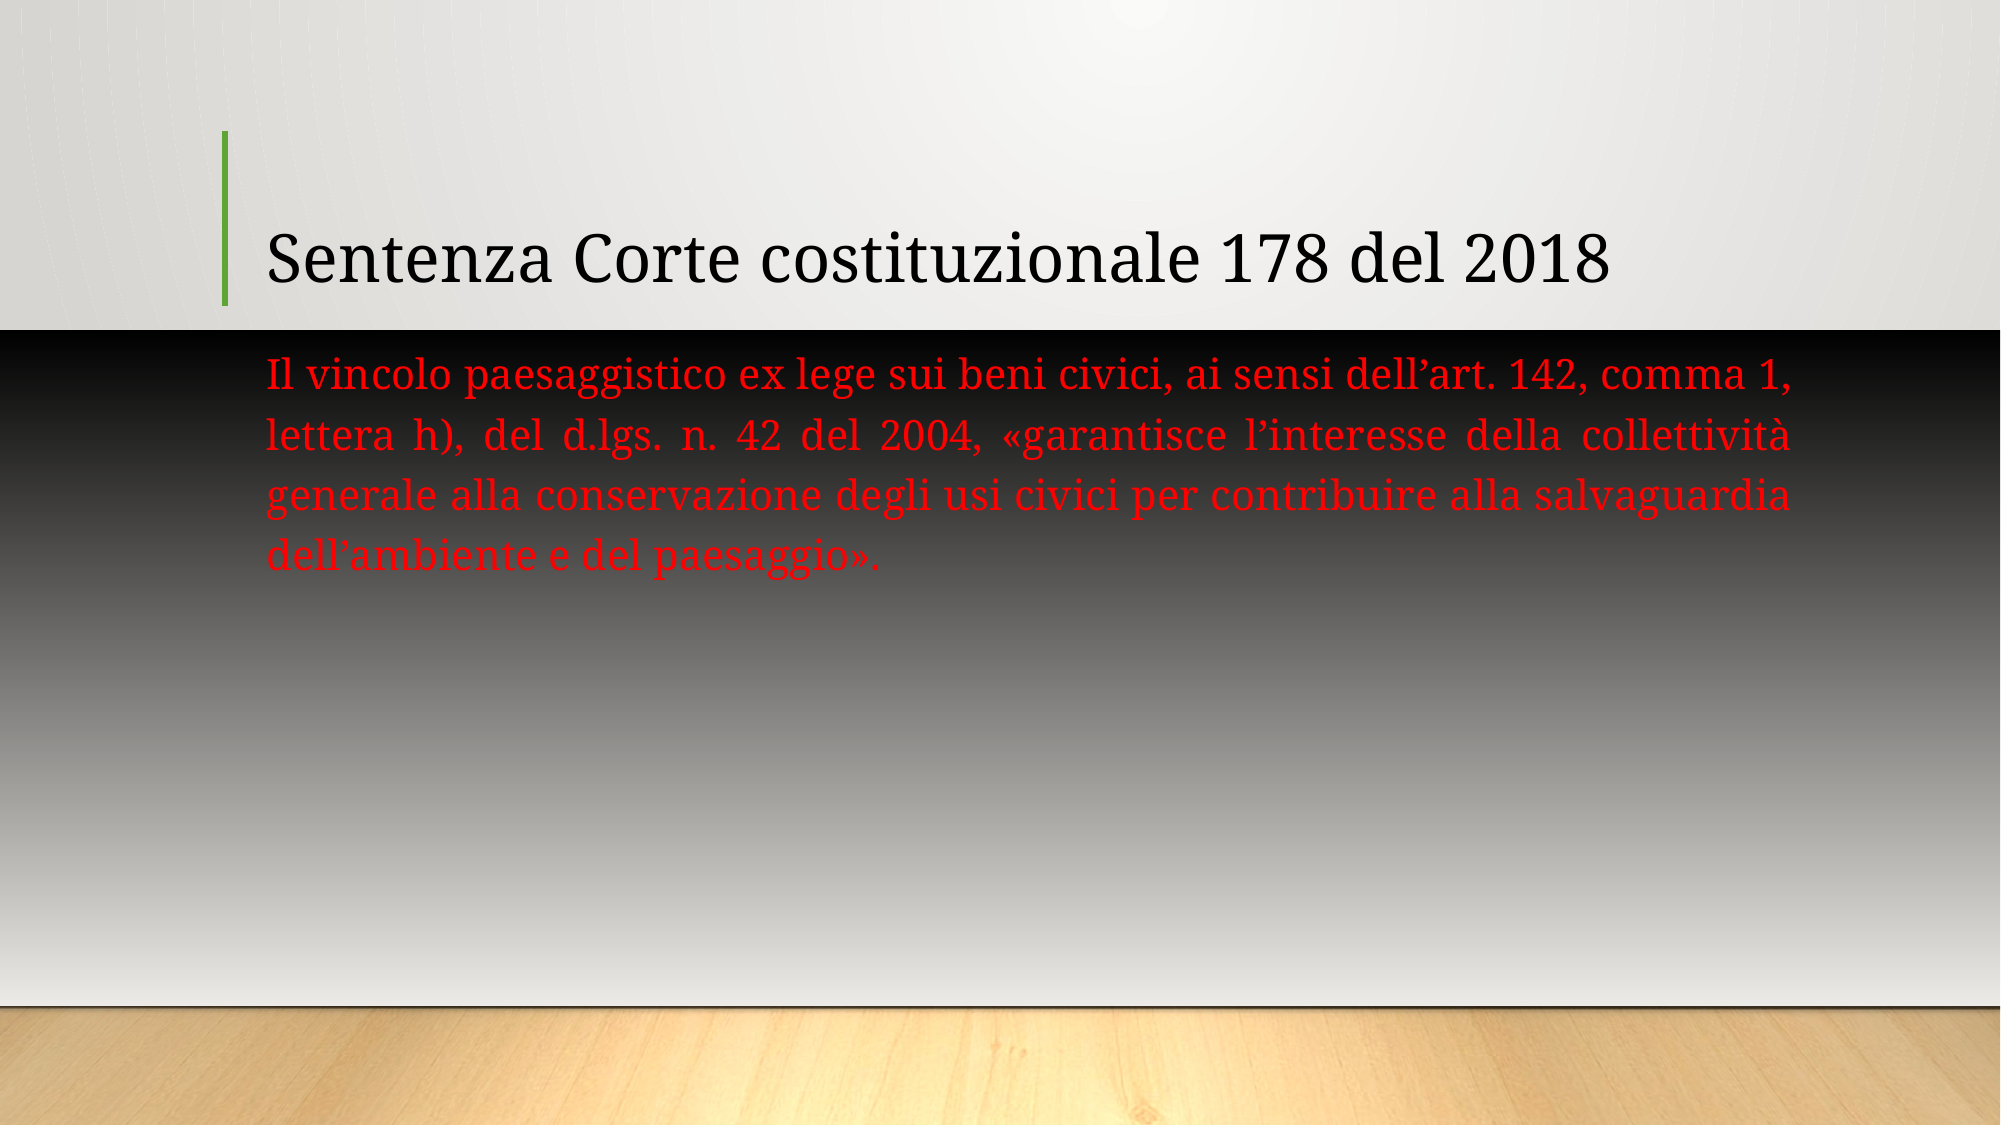

# Sentenza Corte costituzionale 178 del 2018
Il vincolo paesaggistico ex lege sui beni civici, ai sensi dell’art. 142, comma 1, lettera h), del d.lgs. n. 42 del 2004, «garantisce l’interesse della collettività generale alla conservazione degli usi civici per contribuire alla salvaguardia dell’ambiente e del paesaggio».